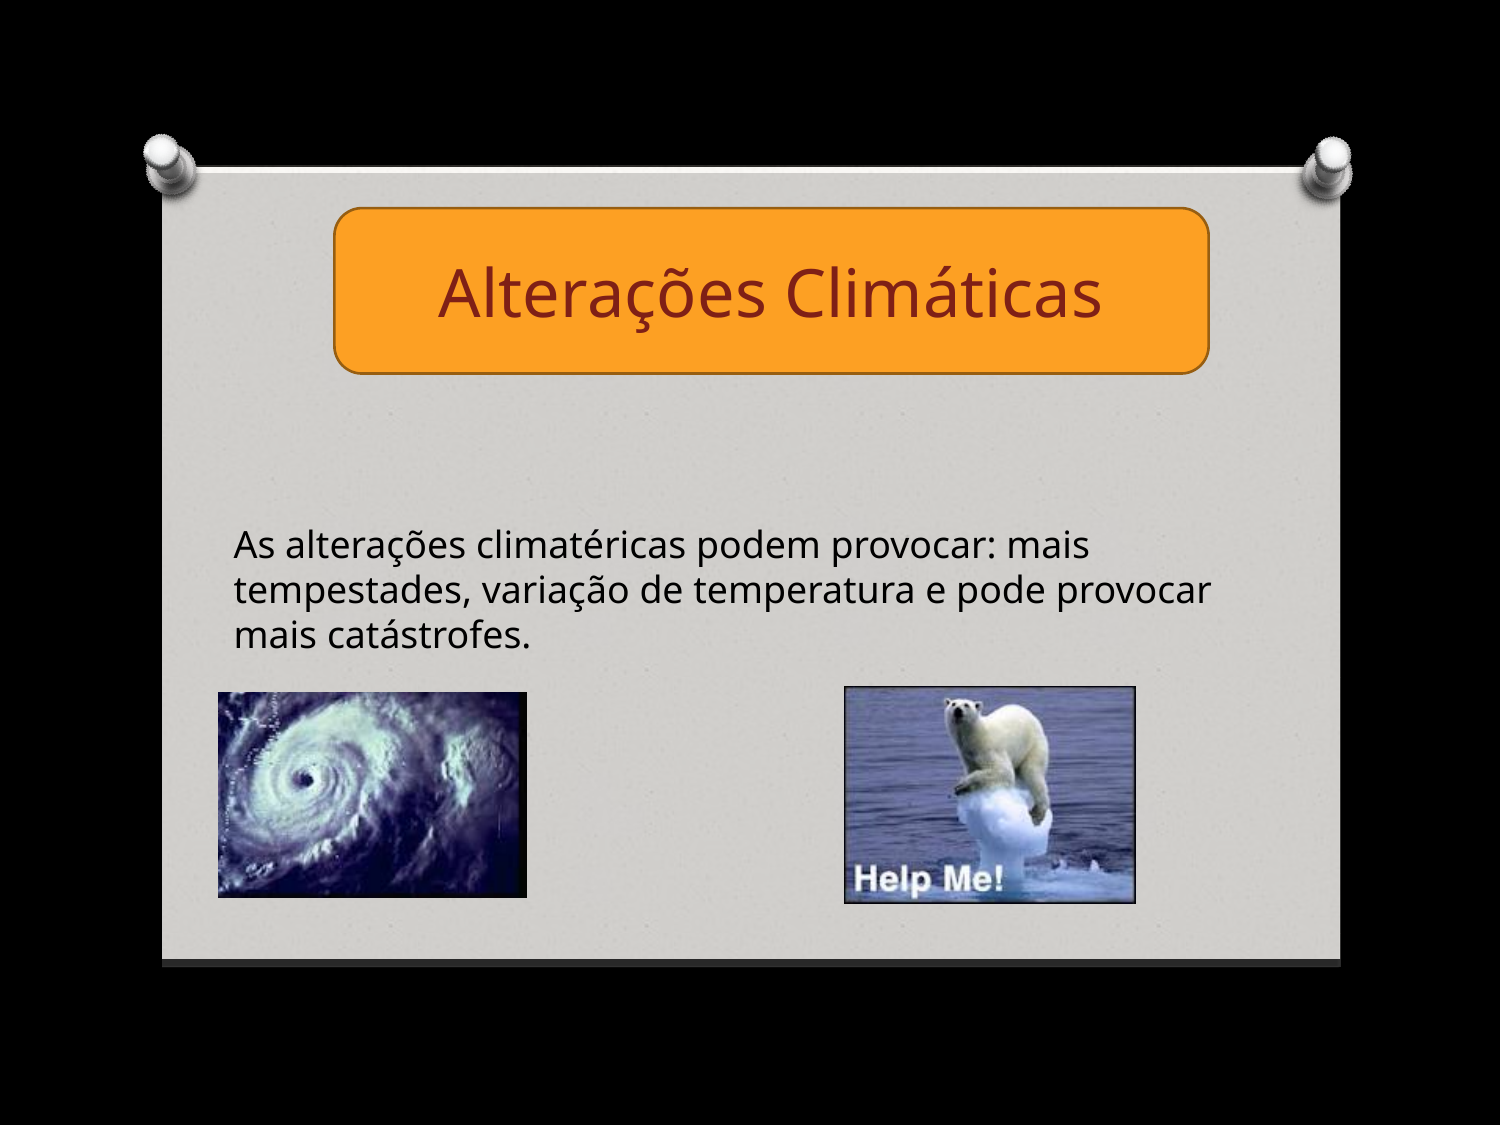

Alterações Climáticas
As alterações climatéricas podem provocar: mais tempestades, variação de temperatura e pode provocar mais catástrofes.